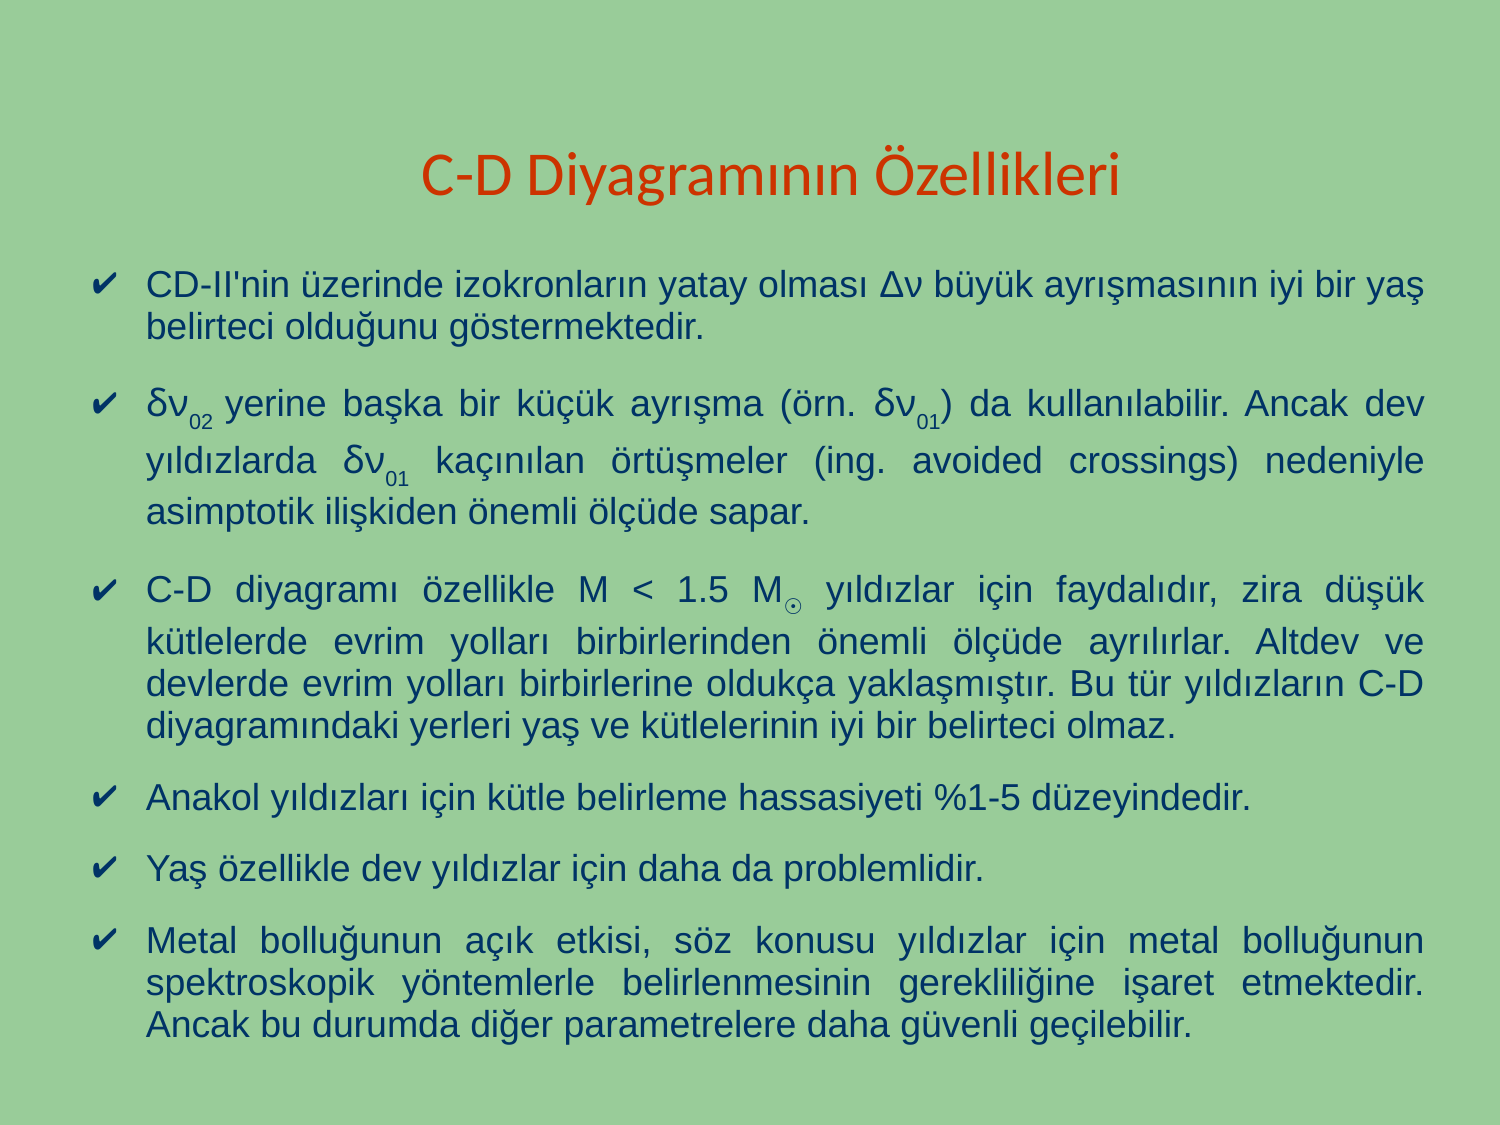

# C-D Diyagramının Özellikleri
CD-II'nin üzerinde izokronların yatay olması Δν büyük ayrışmasının iyi bir yaş belirteci olduğunu göstermektedir.
δν02 yerine başka bir küçük ayrışma (örn. δν01) da kullanılabilir. Ancak dev yıldızlarda δν01 kaçınılan örtüşmeler (ing. avoided crossings) nedeniyle asimptotik ilişkiden önemli ölçüde sapar.
C-D diyagramı özellikle M < 1.5 M☉ yıldızlar için faydalıdır, zira düşük kütlelerde evrim yolları birbirlerinden önemli ölçüde ayrılırlar. Altdev ve devlerde evrim yolları birbirlerine oldukça yaklaşmıştır. Bu tür yıldızların C-D diyagramındaki yerleri yaş ve kütlelerinin iyi bir belirteci olmaz.
Anakol yıldızları için kütle belirleme hassasiyeti %1-5 düzeyindedir.
Yaş özellikle dev yıldızlar için daha da problemlidir.
Metal bolluğunun açık etkisi, söz konusu yıldızlar için metal bolluğunun spektroskopik yöntemlerle belirlenmesinin gerekliliğine işaret etmektedir. Ancak bu durumda diğer parametrelere daha güvenli geçilebilir.